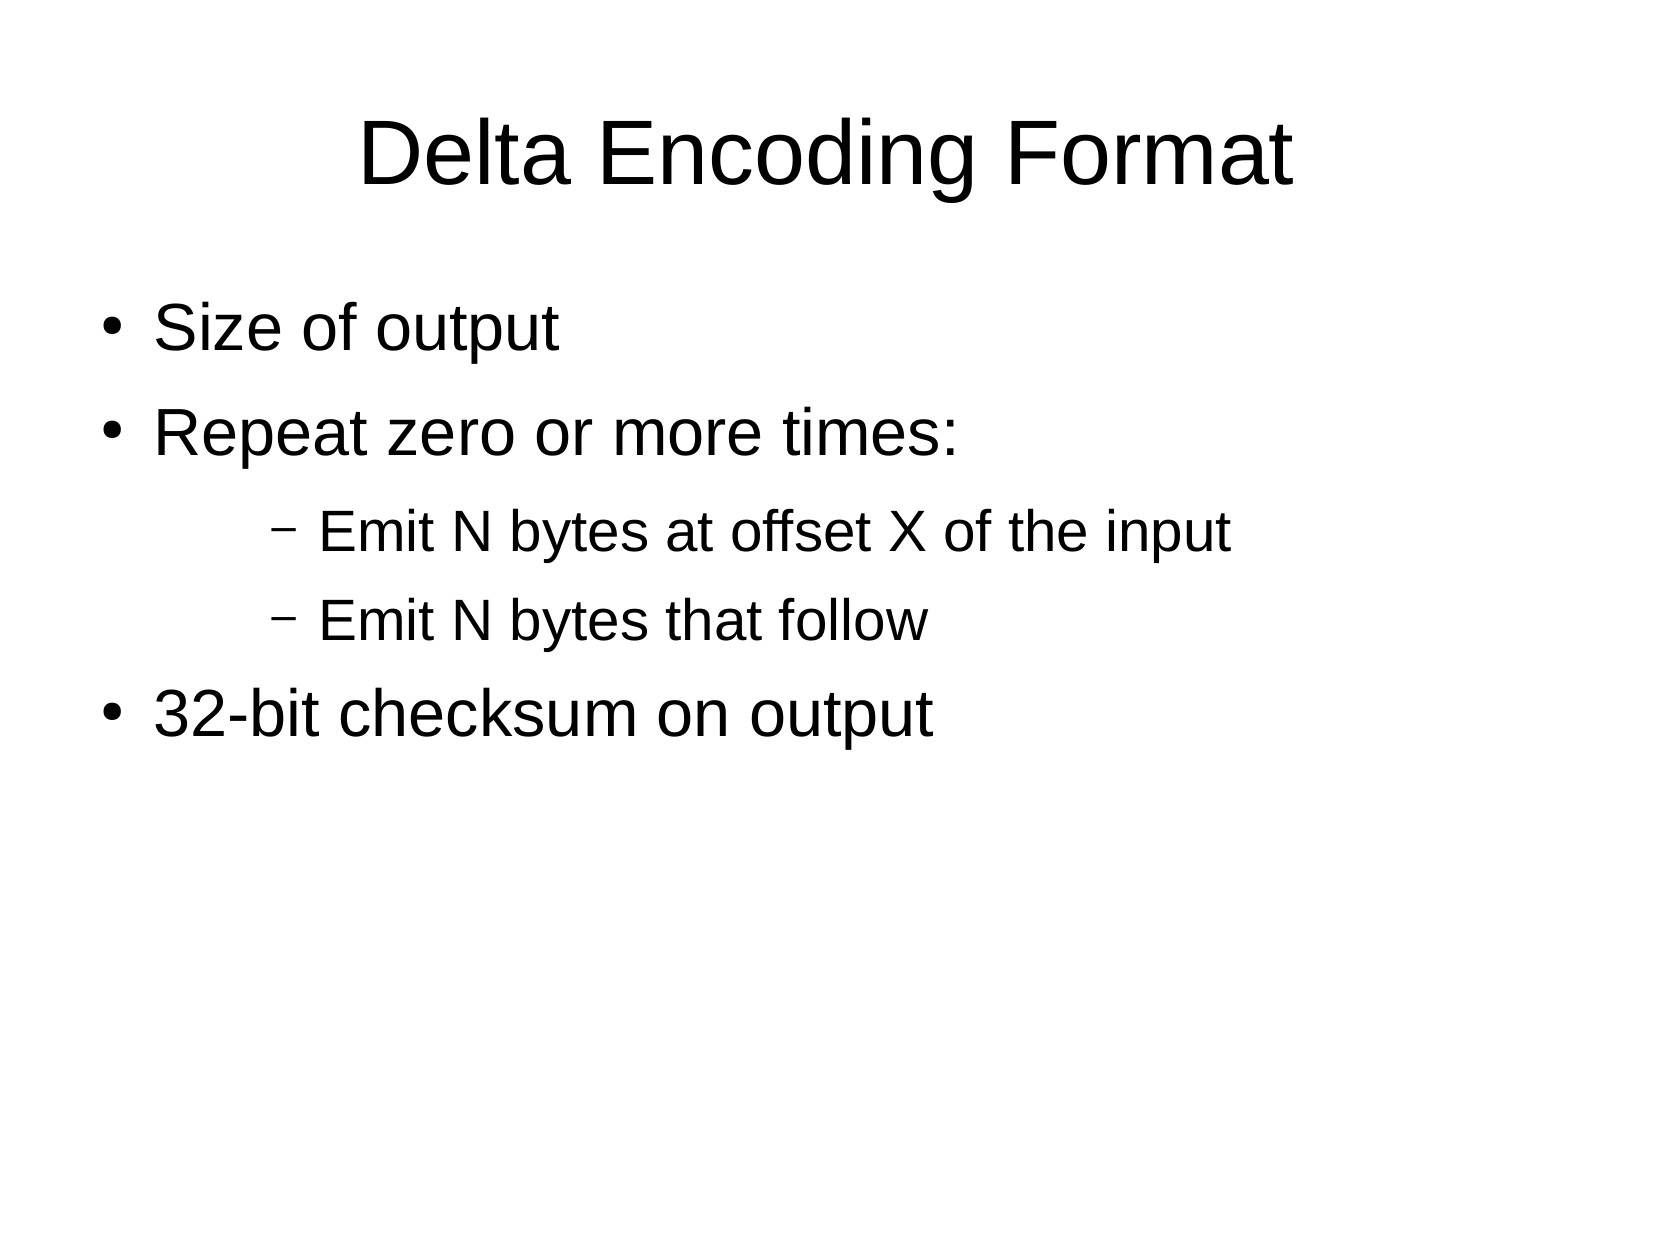

# Delta Encoding Format
Size of output
Repeat zero or more times:
Emit N bytes at offset X of the input
Emit N bytes that follow
32-bit checksum on output